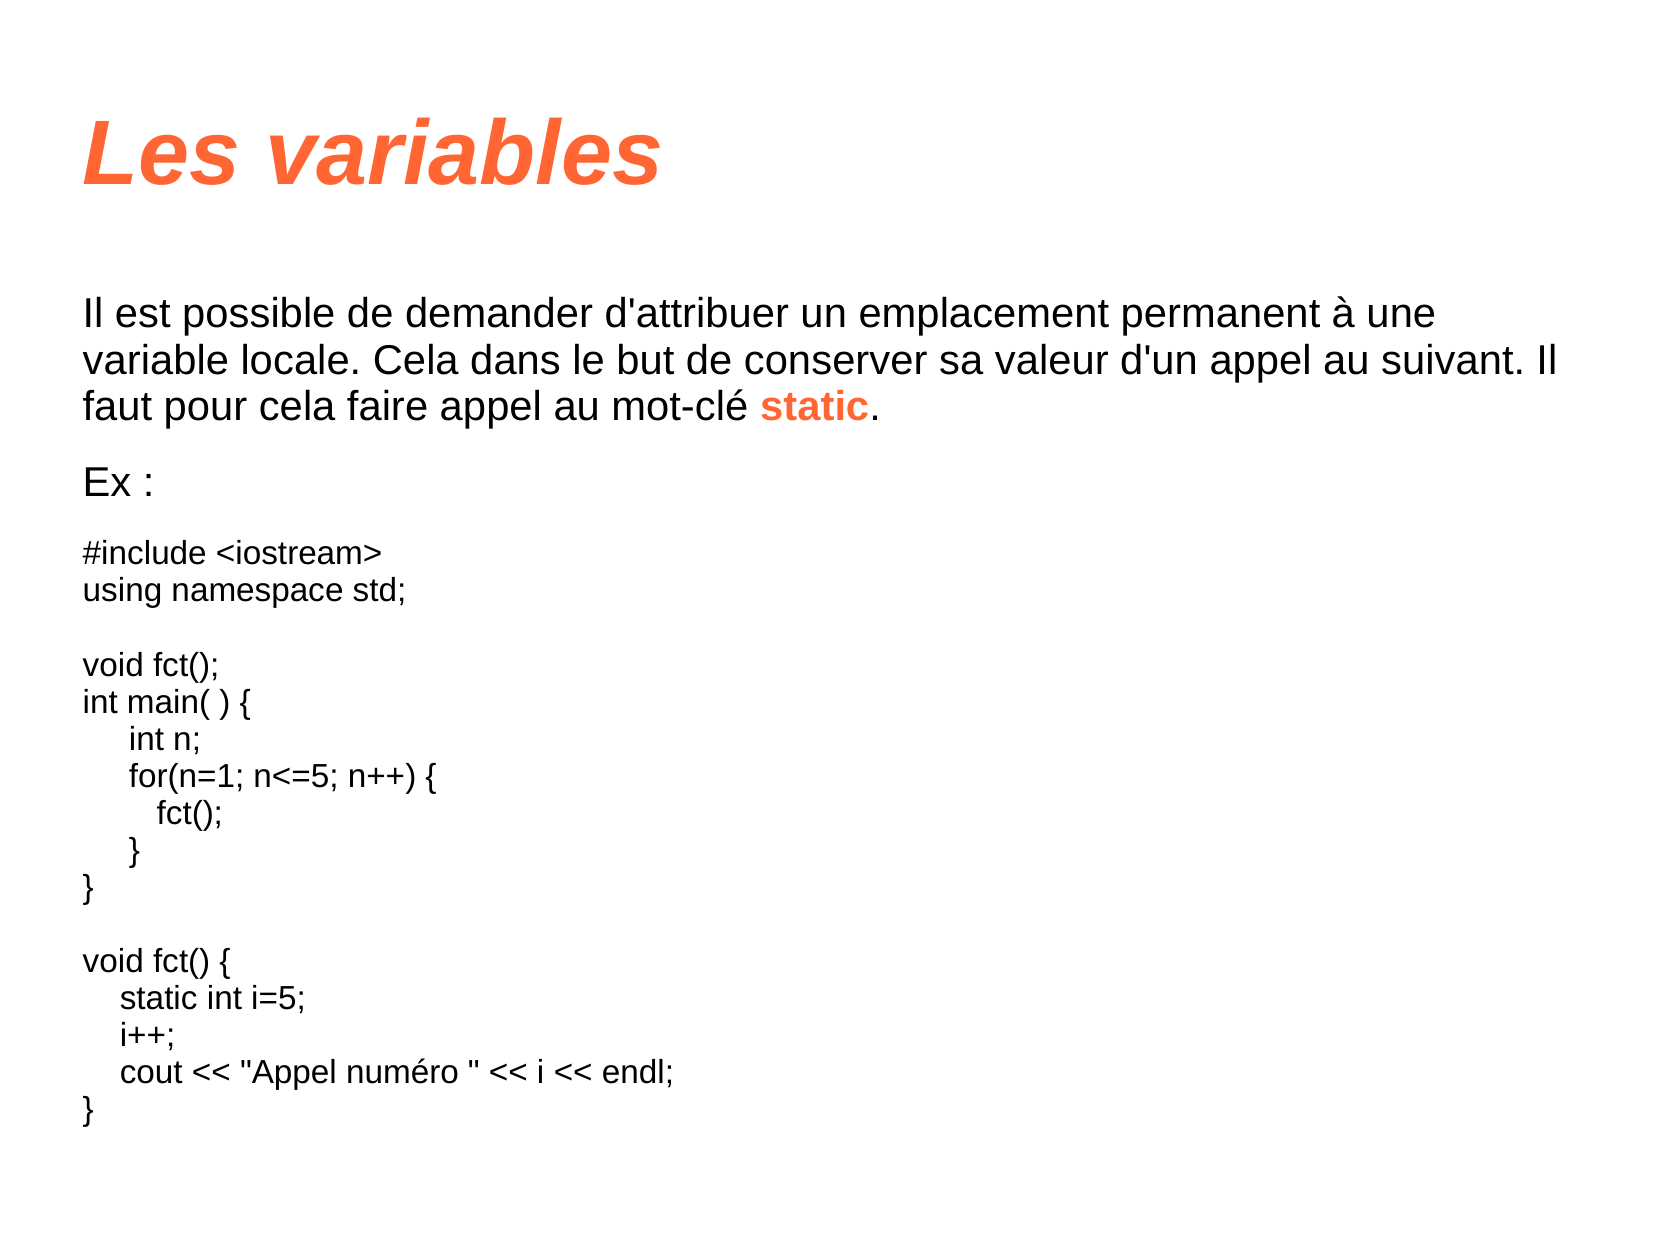

# Les variables
Il est possible de demander d'attribuer un emplacement permanent à une variable locale. Cela dans le but de conserver sa valeur d'un appel au suivant. Il faut pour cela faire appel au mot-clé static.
Ex :
#include <iostream>
using namespace std;
void fct();
int main( ) {
 int n;
 for(n=1; n<=5; n++) {
 fct();
 }
}
void fct() {
 static int i=5;
 i++;
 cout << "Appel numéro " << i << endl;
}